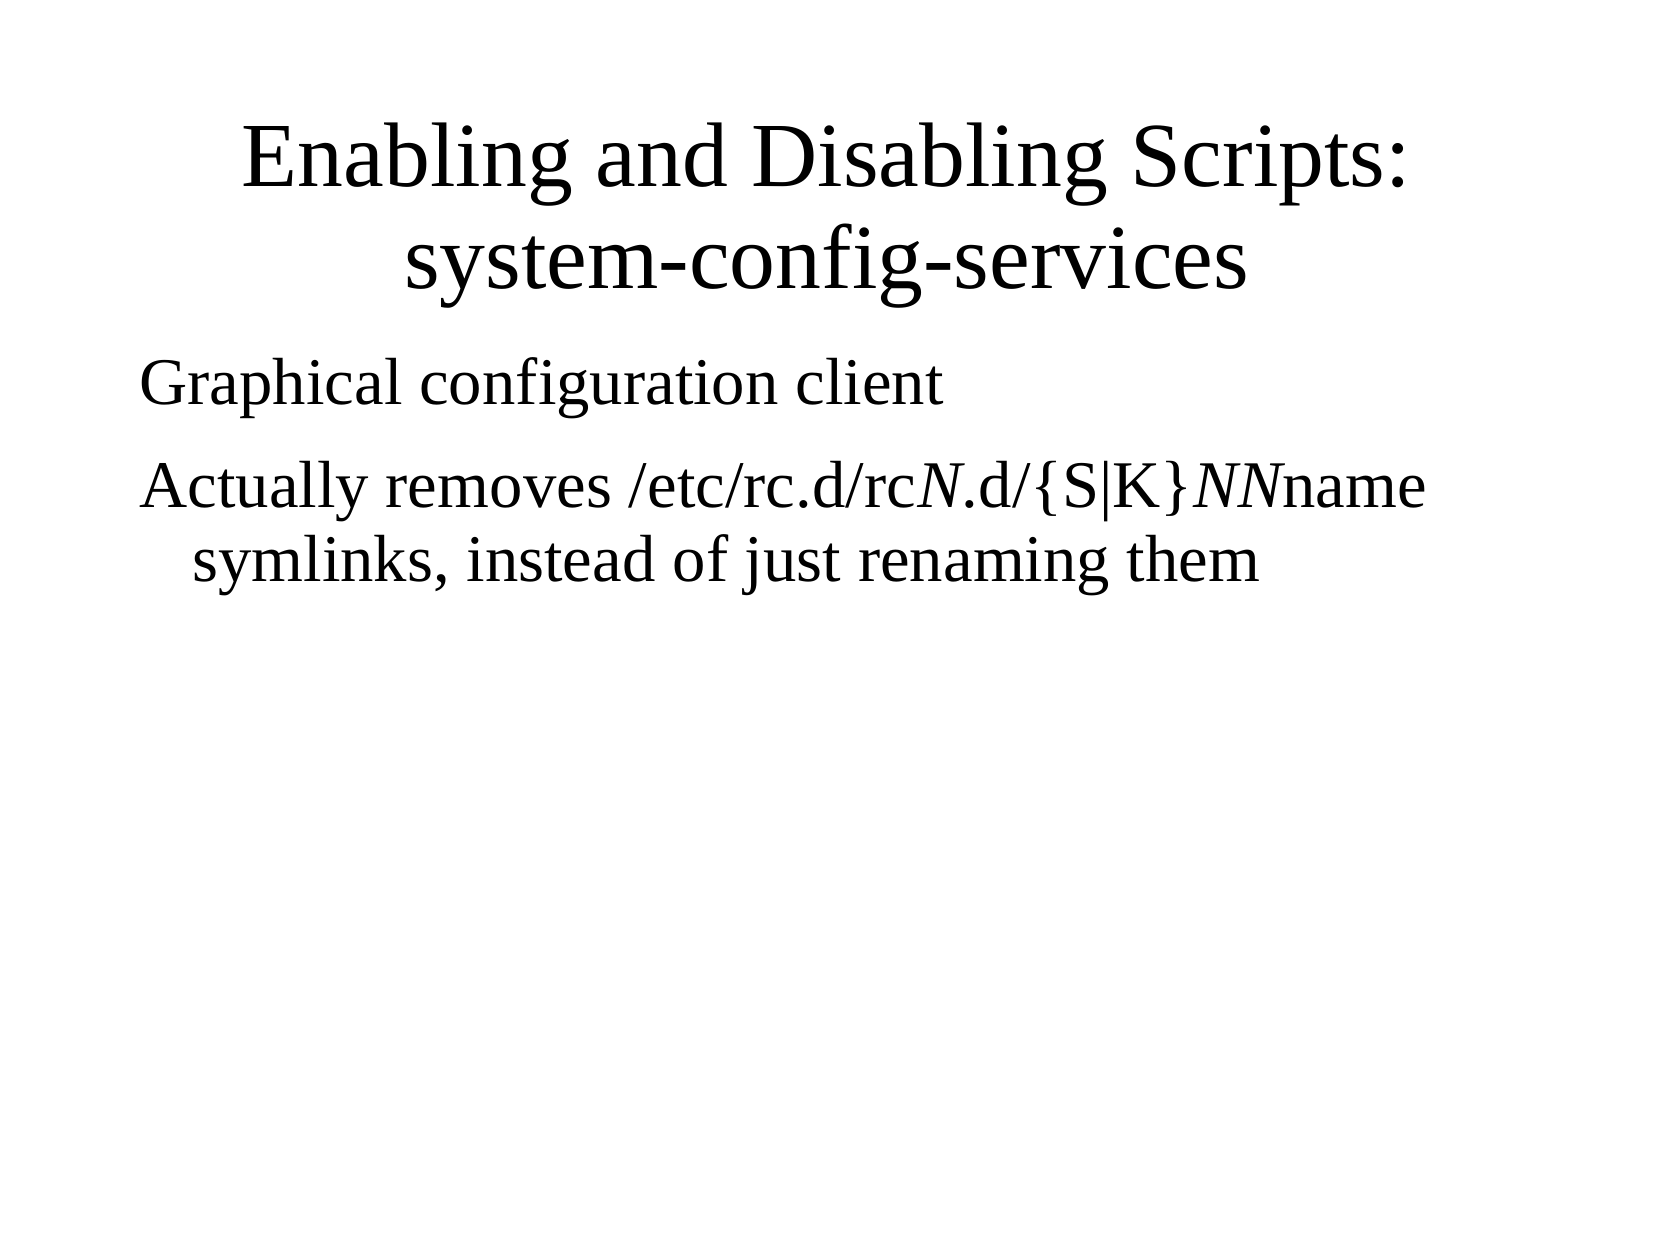

# Enabling and Disabling Scripts: system-config-services
Graphical configuration client
Actually removes /etc/rc.d/rcN.d/{S|K}NNname symlinks, instead of just renaming them